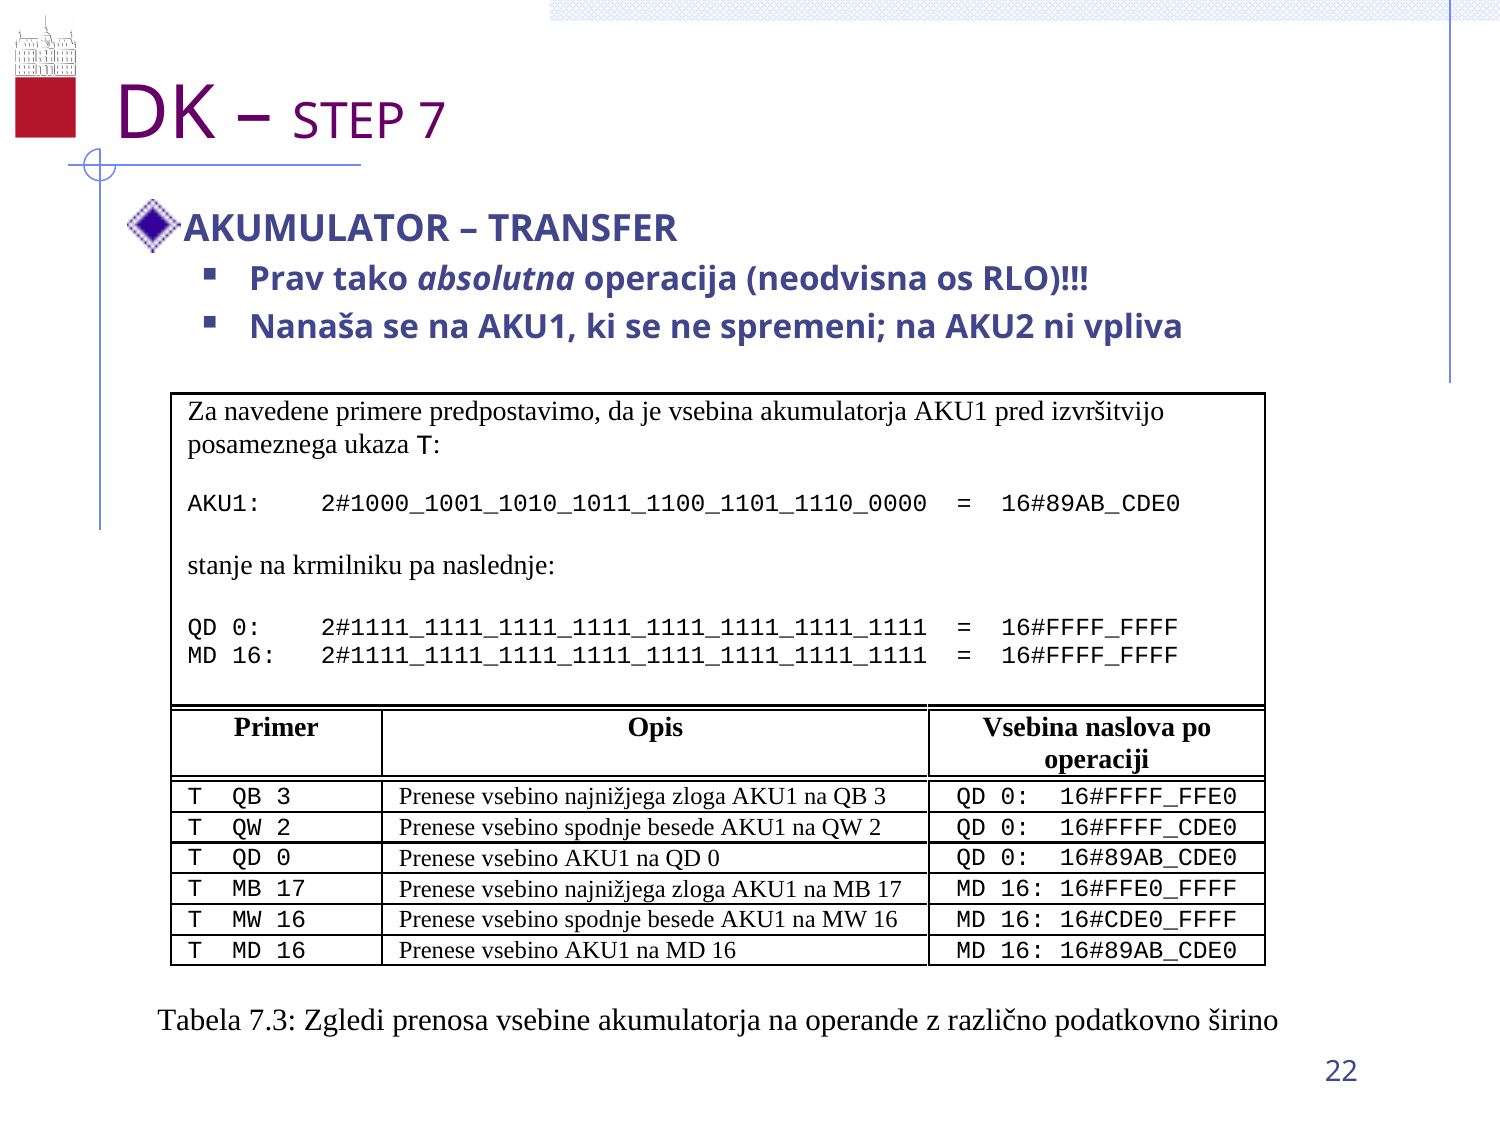

DK – STEP 7
# AKUMULATOR – TRANSFER
Prav tako absolutna operacija (neodvisna os RLO)!!!
Nanaša se na AKU1, ki se ne spremeni; na AKU2 ni vpliva